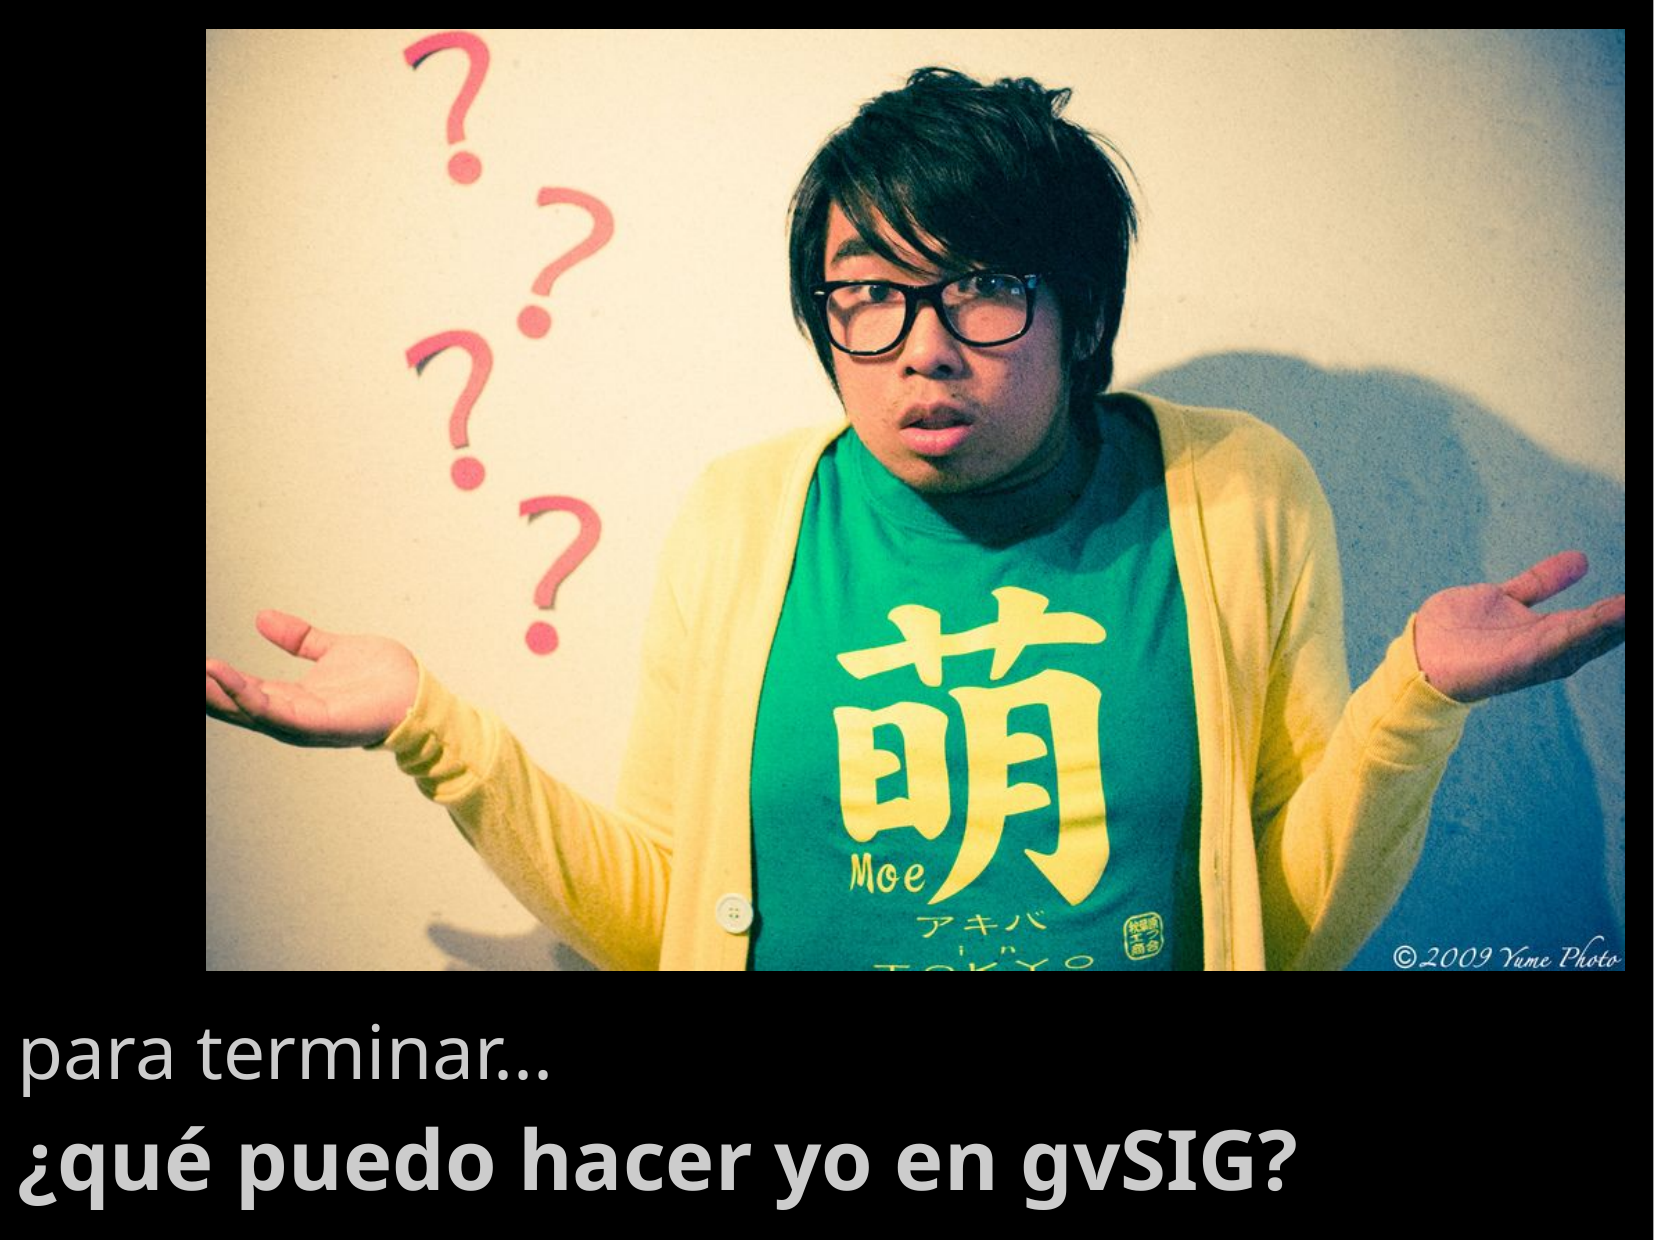

# para terminar... ¿qué puedo hacer yo en gvSIG?